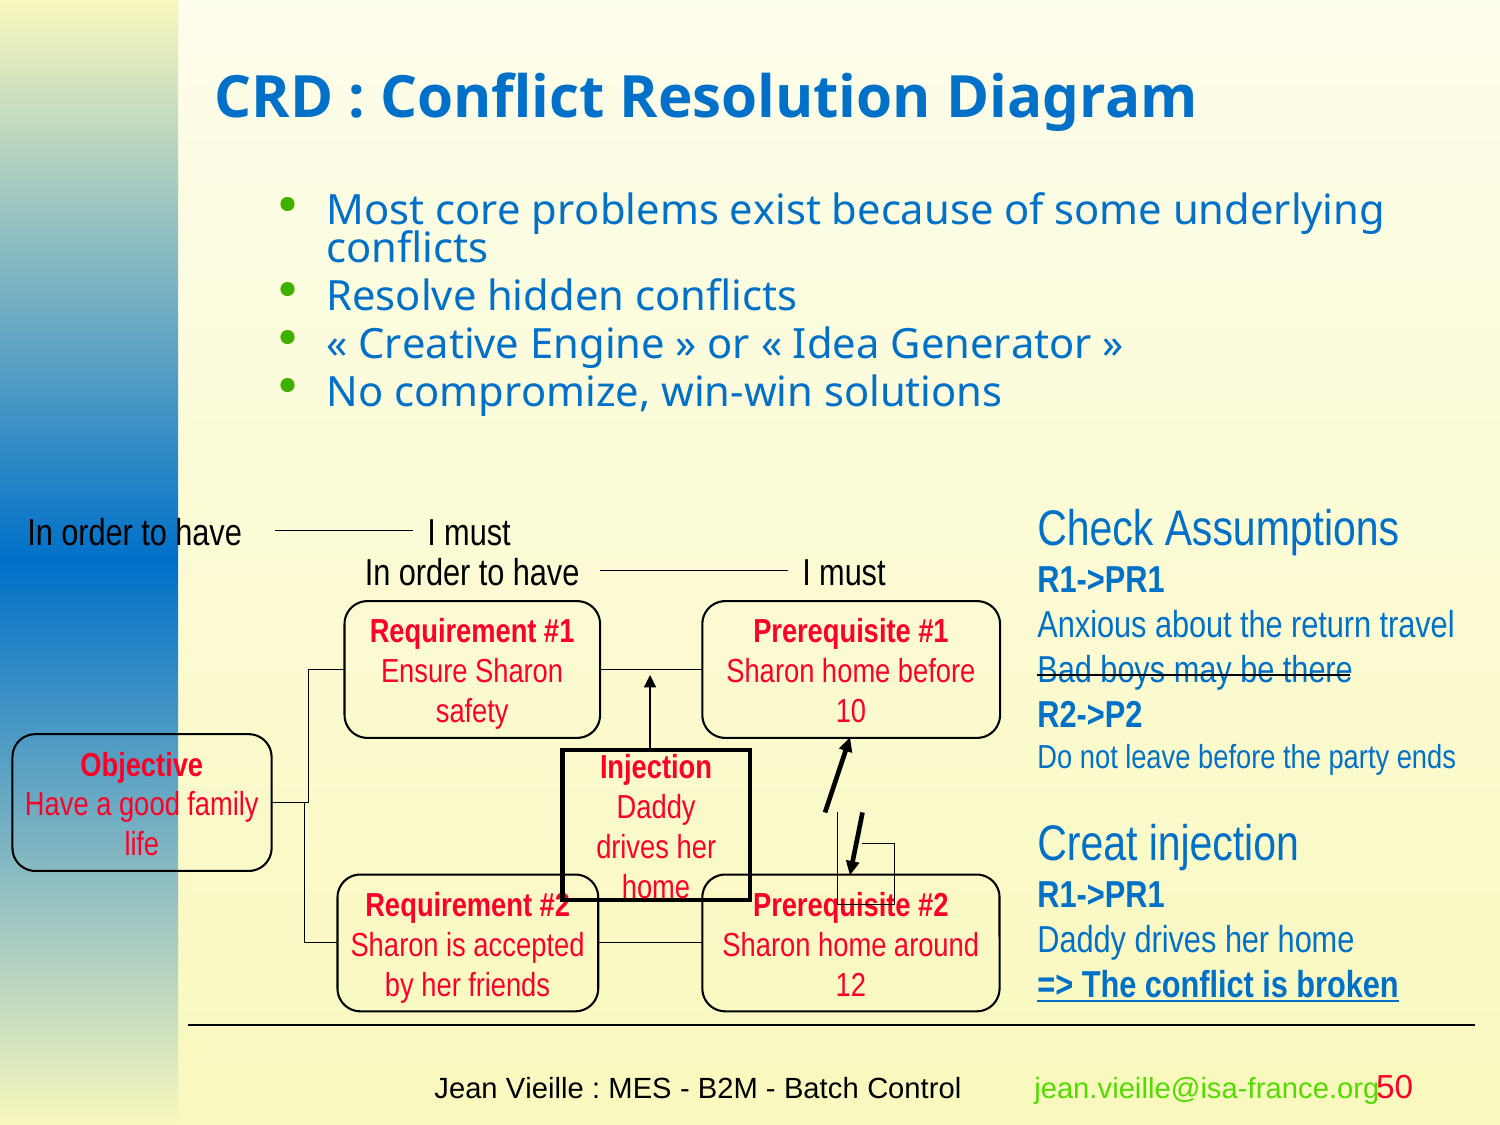

# CRD : Conflict Resolution Diagram
Most core problems exist because of some underlying conflicts
Resolve hidden conflicts
« Creative Engine » or « Idea Generator »
No compromize, win-win solutions
Check Assumptions
R1->PR1
Anxious about the return travel
Bad boys may be there
R2->P2
Do not leave before the party ends
In order to have
I must
In order to have
I must
Requirement #1
Ensure Sharon safety
Prerequisite #1
Sharon home before 10
Injection
Daddy drives her home
Objective
Have a good family life
Creat injection
R1->PR1
Daddy drives her home
=> The conflict is broken
Requirement #2
Sharon is accepted by her friends
Prerequisite #2
Sharon home around 12